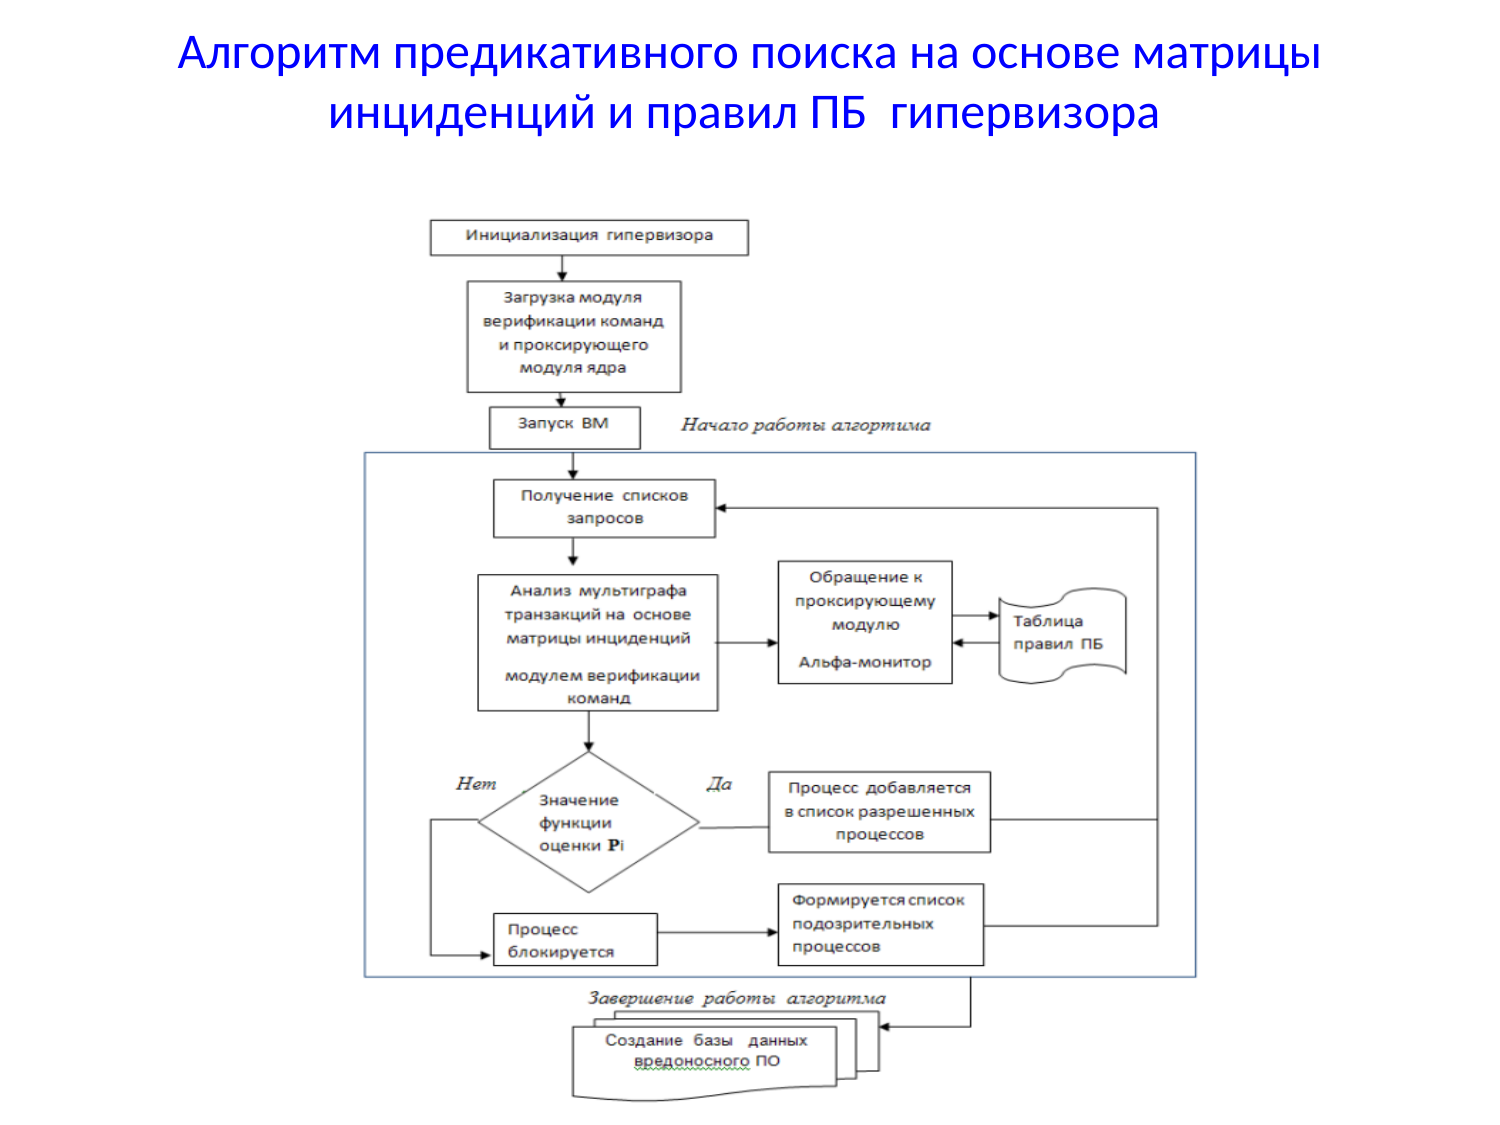

Алгоритм предикативного поиска на основе матрицы инциденций и правил ПБ гипервизора